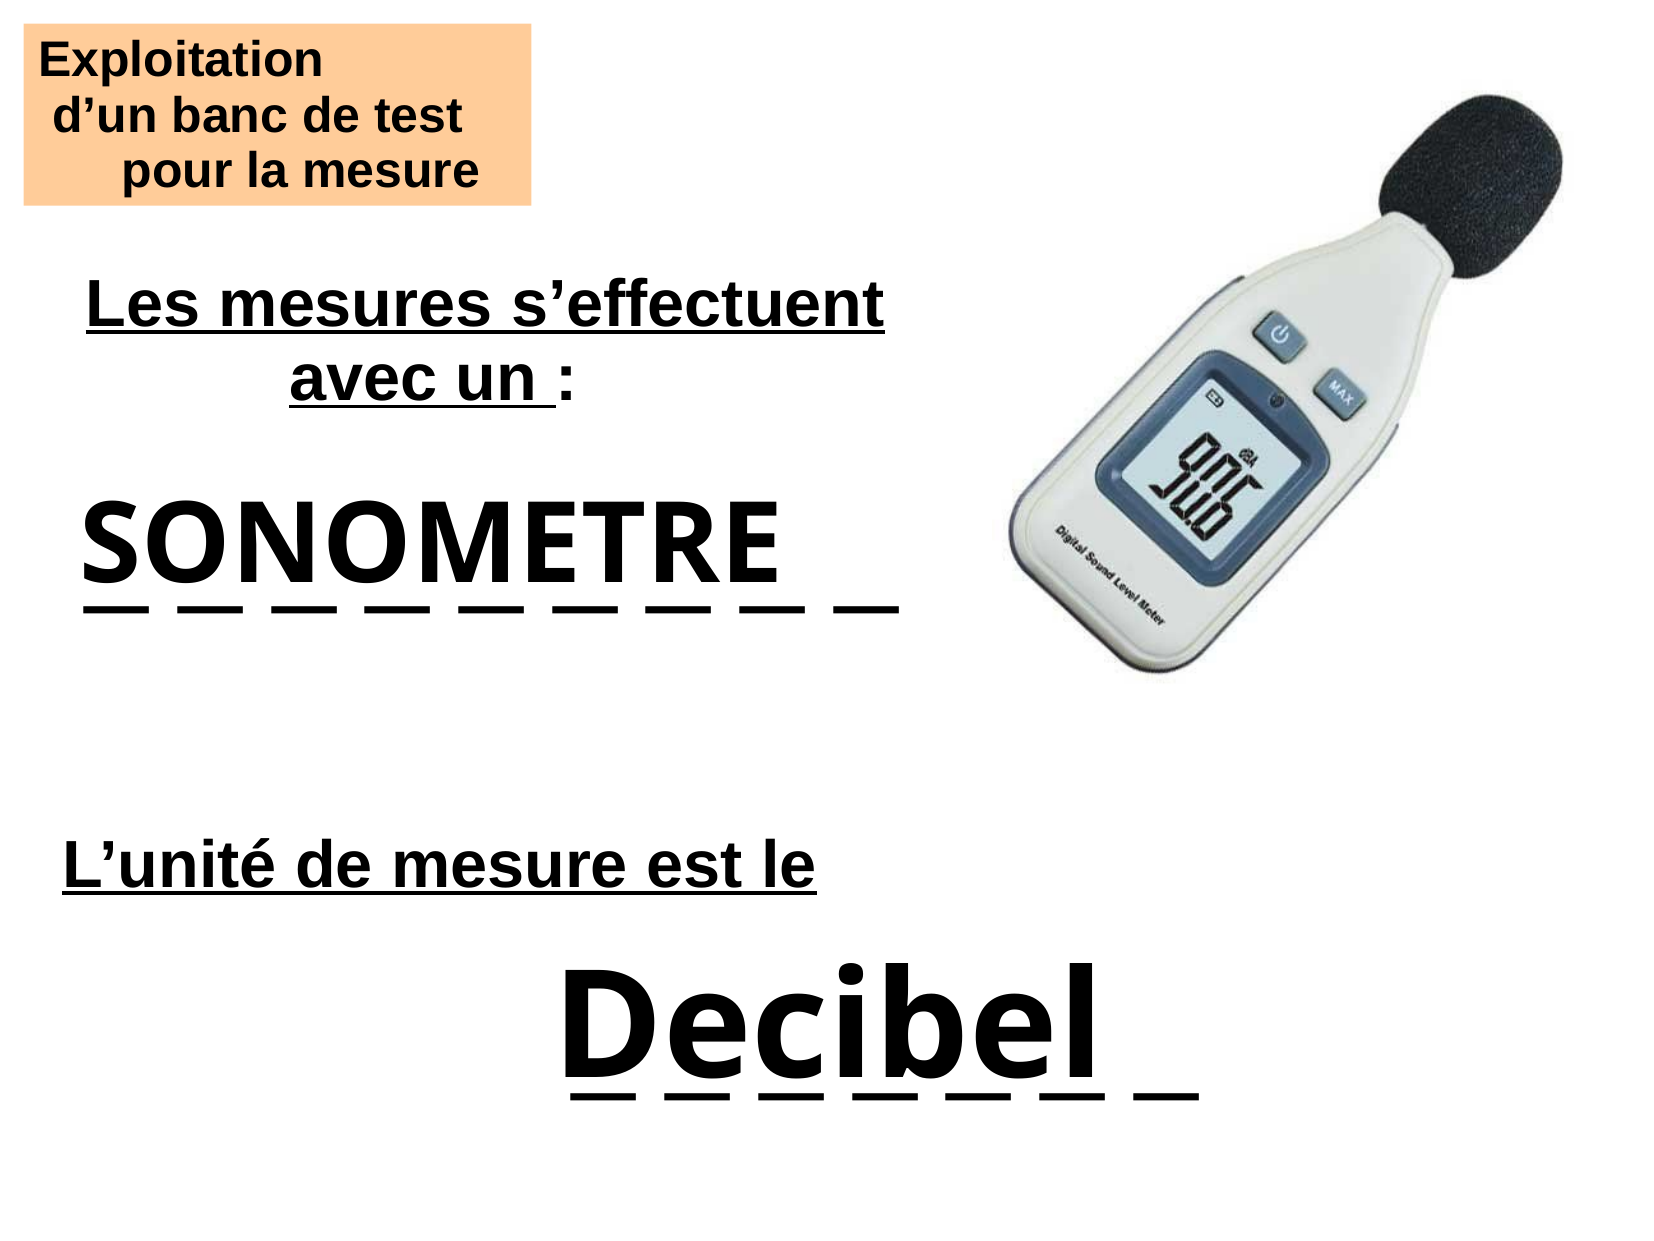

Exploitation
 d’un banc de test
 pour la mesure
Les mesures s’effectuent
 avec un :
_ _ _ _ _ _ _ _ _
SONOMETRE
L’unité de mesure est le
 _ _ _ _ _ _ _
Decibel